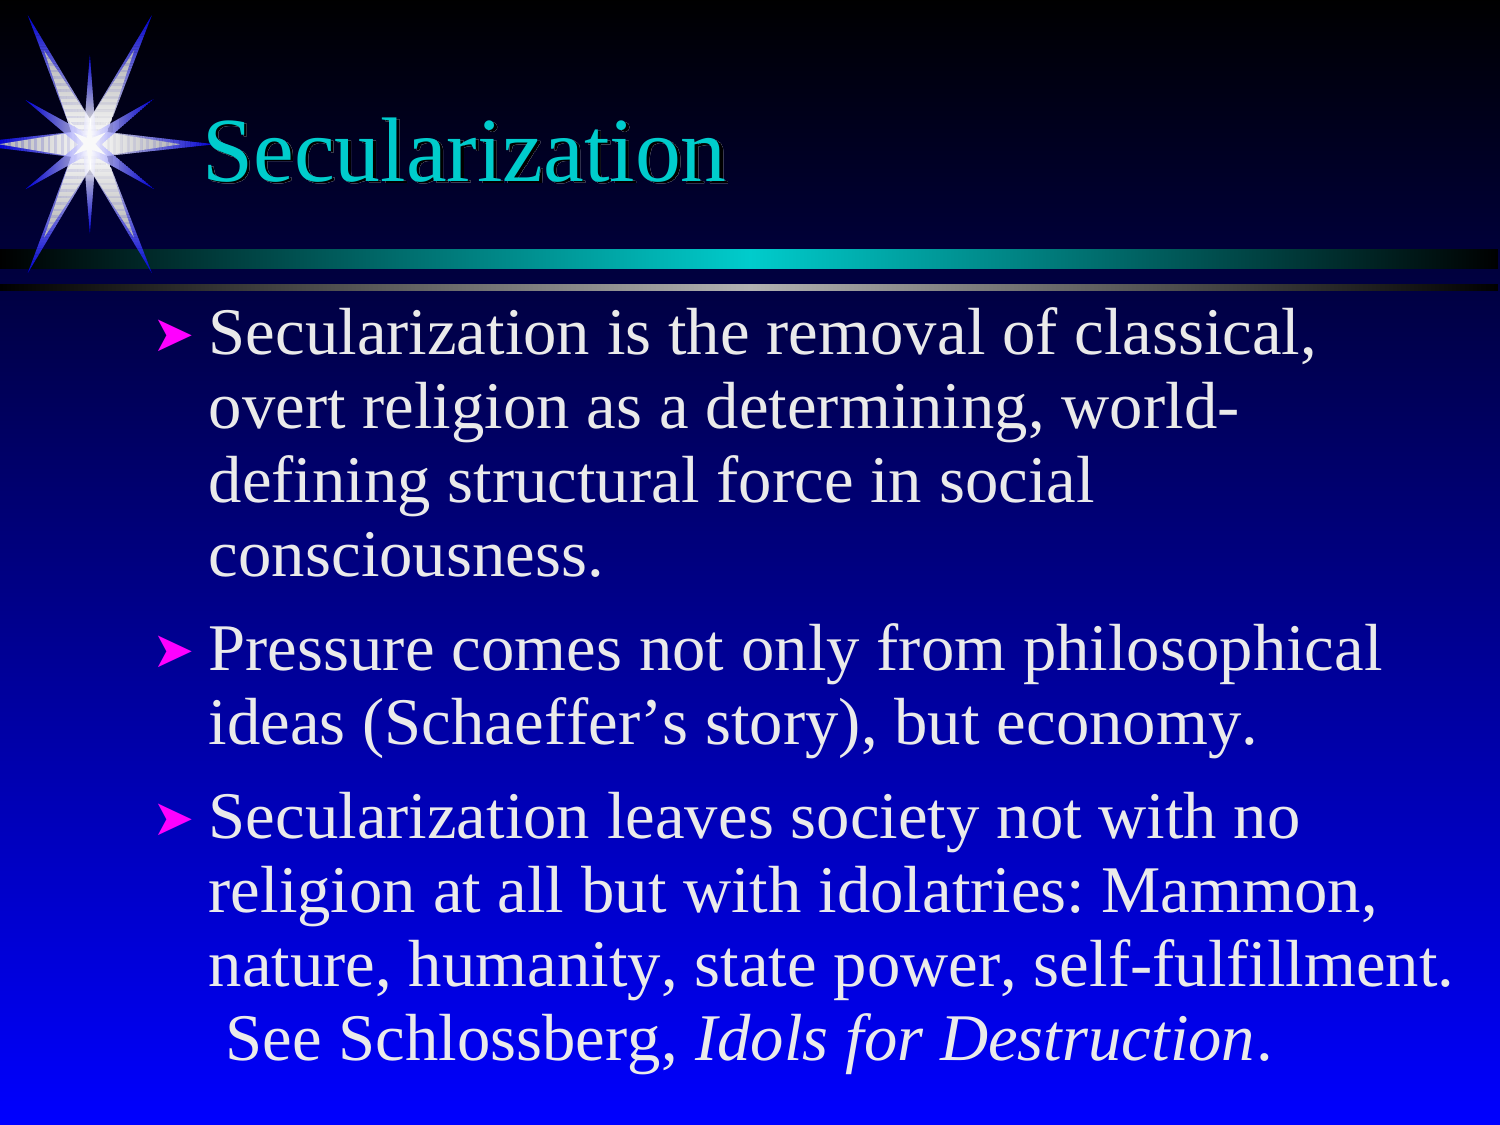

# Secularization
Secularization is the removal of classical, overt religion as a determining, world-defining structural force in social consciousness.
Pressure comes not only from philosophical ideas (Schaeffer’s story), but economy.
Secularization leaves society not with no religion at all but with idolatries: Mammon, nature, humanity, state power, self-fulfillment. See Schlossberg, Idols for Destruction.